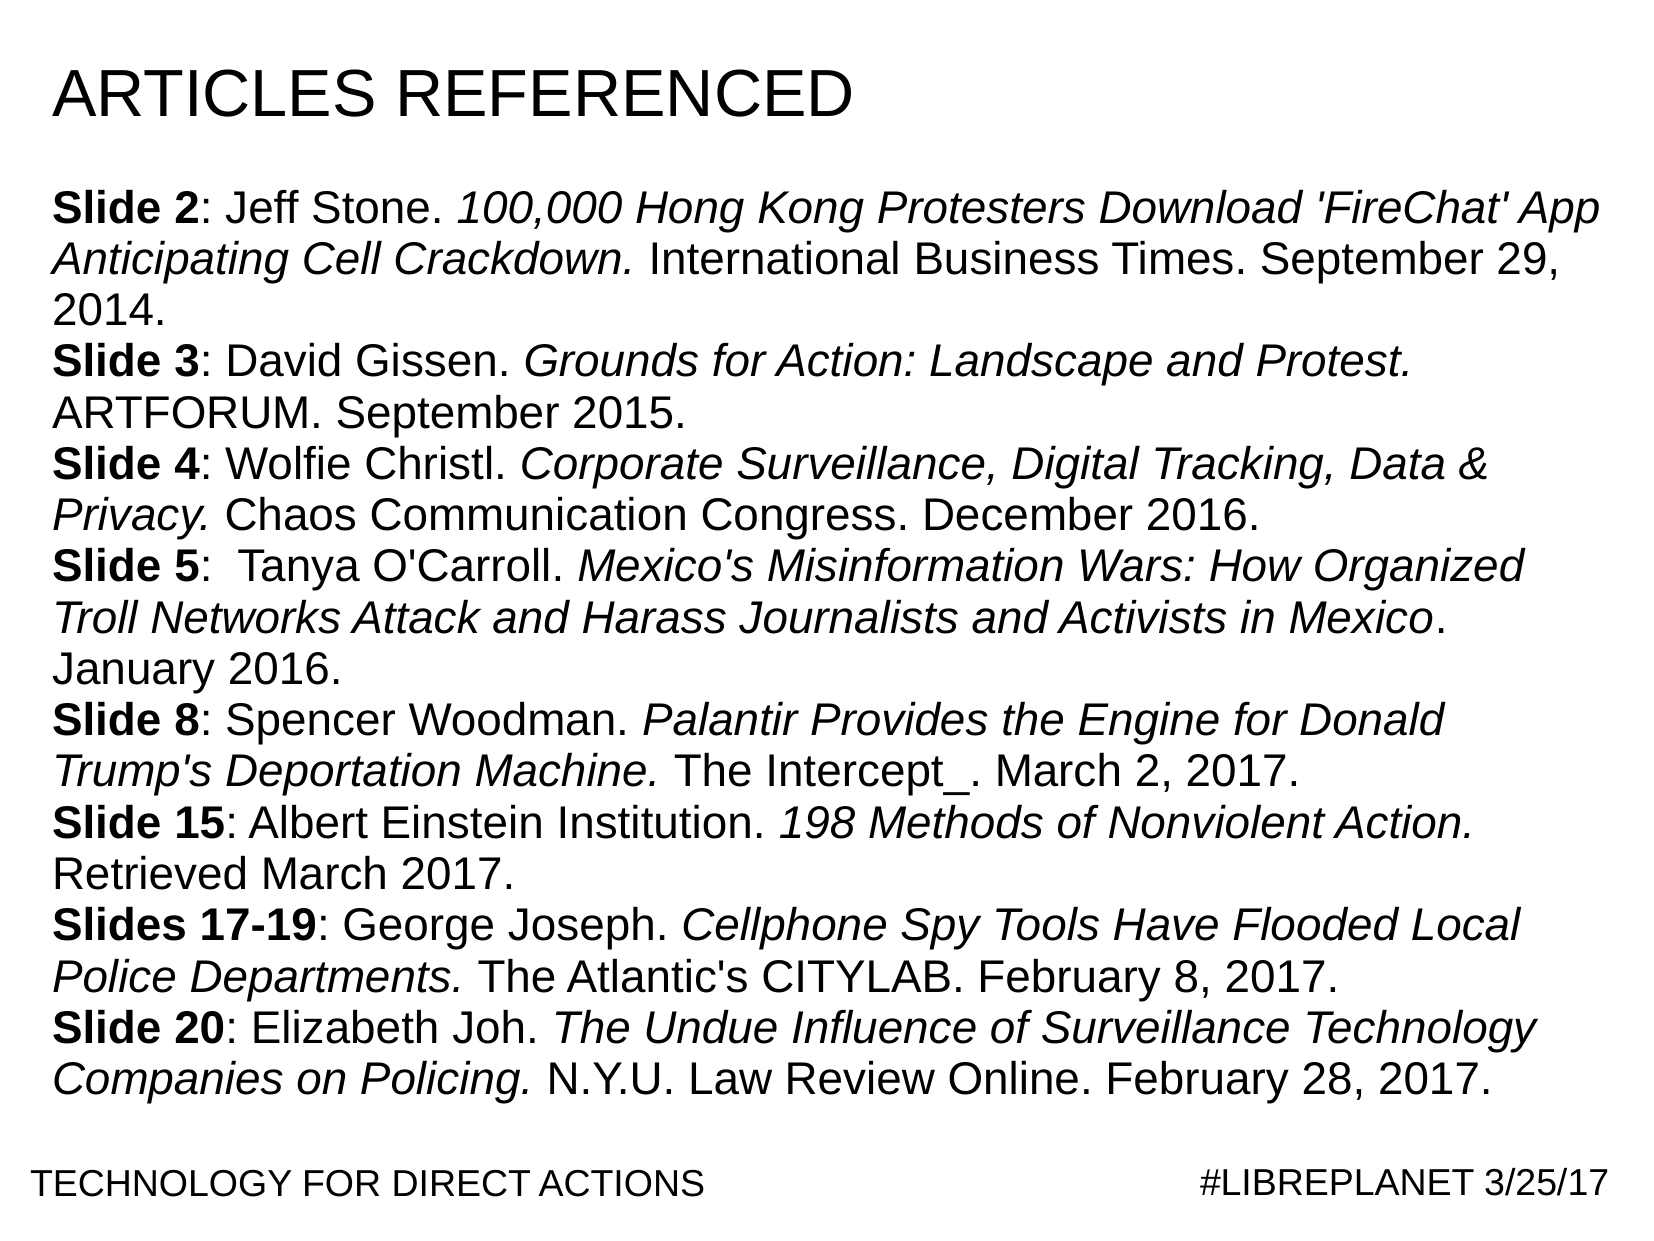

ARTICLES REFERENCED
Slide 2: Jeff Stone. 100,000 Hong Kong Protesters Download 'FireChat' App Anticipating Cell Crackdown. International Business Times. September 29, 2014.
Slide 3: David Gissen. Grounds for Action: Landscape and Protest. ARTFORUM. September 2015.
Slide 4: Wolfie Christl. Corporate Surveillance, Digital Tracking, Data & Privacy. Chaos Communication Congress. December 2016.
Slide 5: Tanya O'Carroll. Mexico's Misinformation Wars: How Organized Troll Networks Attack and Harass Journalists and Activists in Mexico. January 2016.
Slide 8: Spencer Woodman. Palantir Provides the Engine for Donald Trump's Deportation Machine. The Intercept_. March 2, 2017.
Slide 15: Albert Einstein Institution. 198 Methods of Nonviolent Action. Retrieved March 2017.
Slides 17-19: George Joseph. Cellphone Spy Tools Have Flooded Local Police Departments. The Atlantic's CITYLAB. February 8, 2017.
Slide 20: Elizabeth Joh. The Undue Influence of Surveillance Technology Companies on Policing. N.Y.U. Law Review Online. February 28, 2017.
# TECHNOLOGY FOR DIRECT ACTIONS
#LIBREPLANET 3/25/17